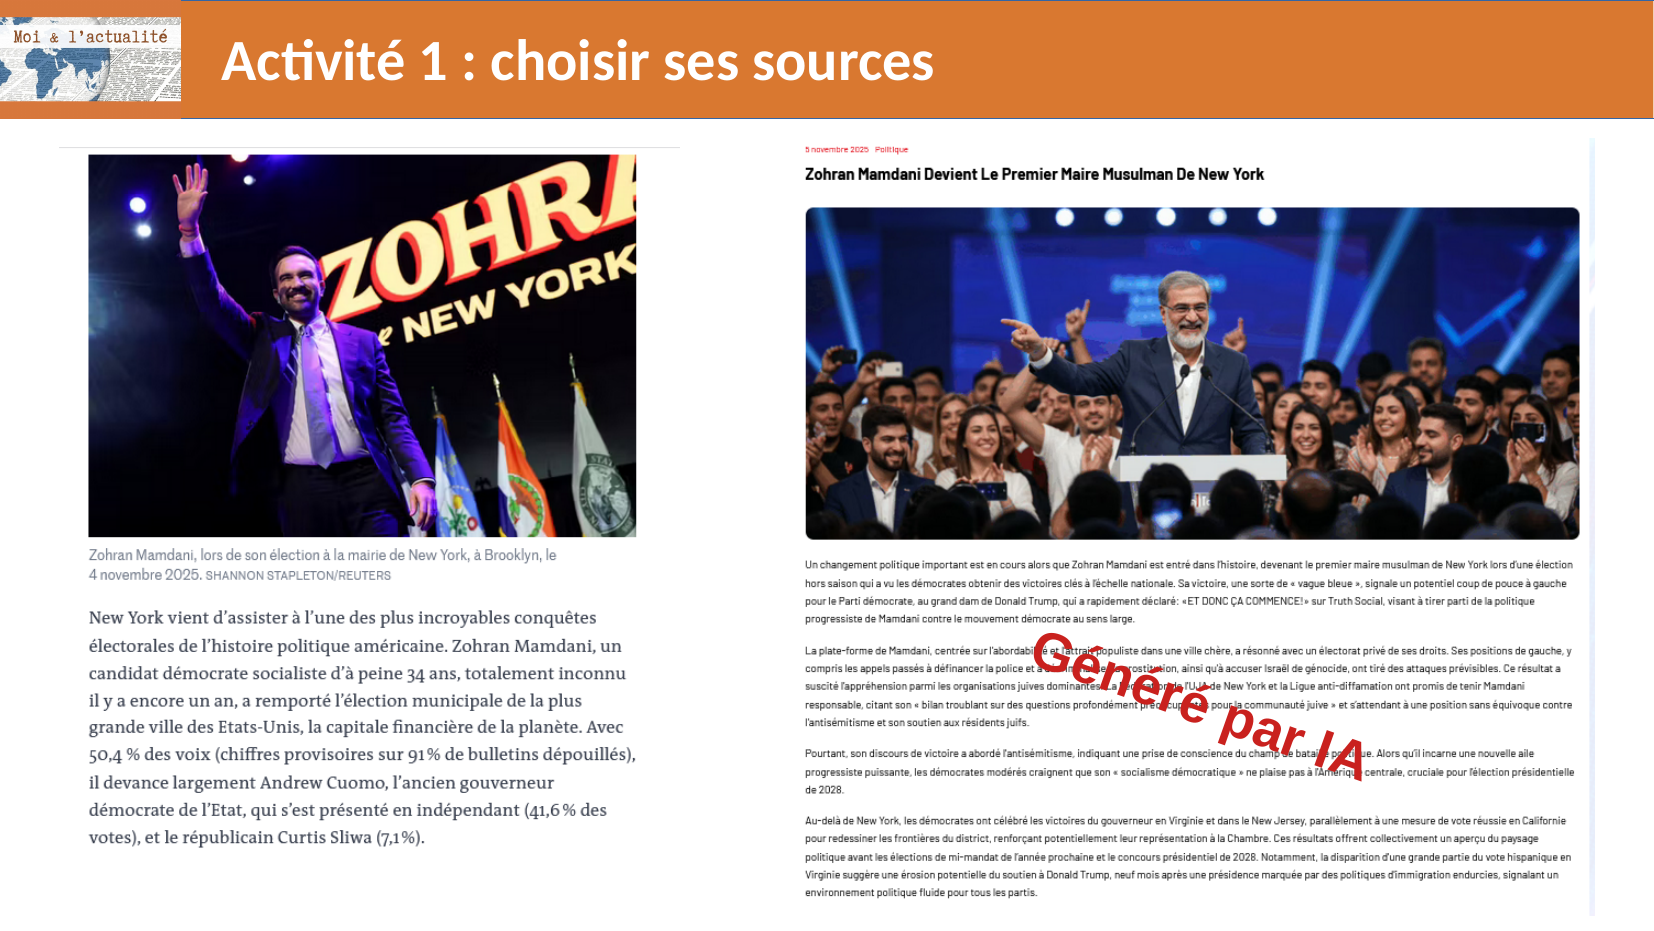

Activité 1 : choisir ses sources
Généré par IA